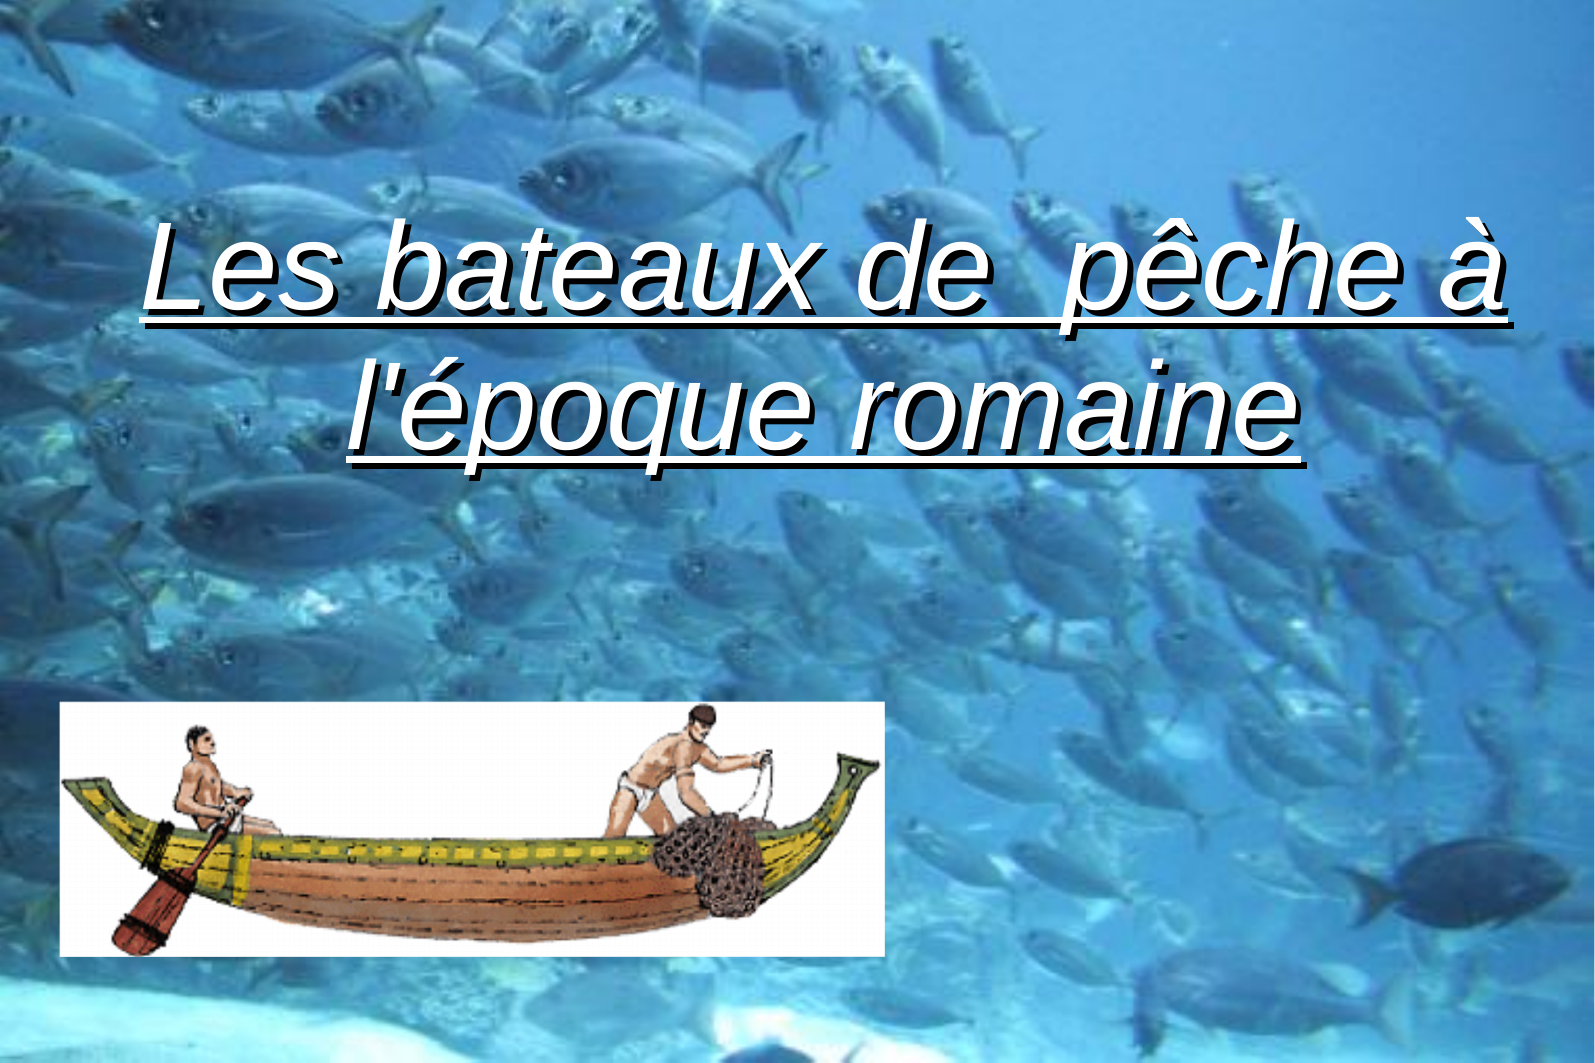

# Les bateaux de pêche à l'époque romaine